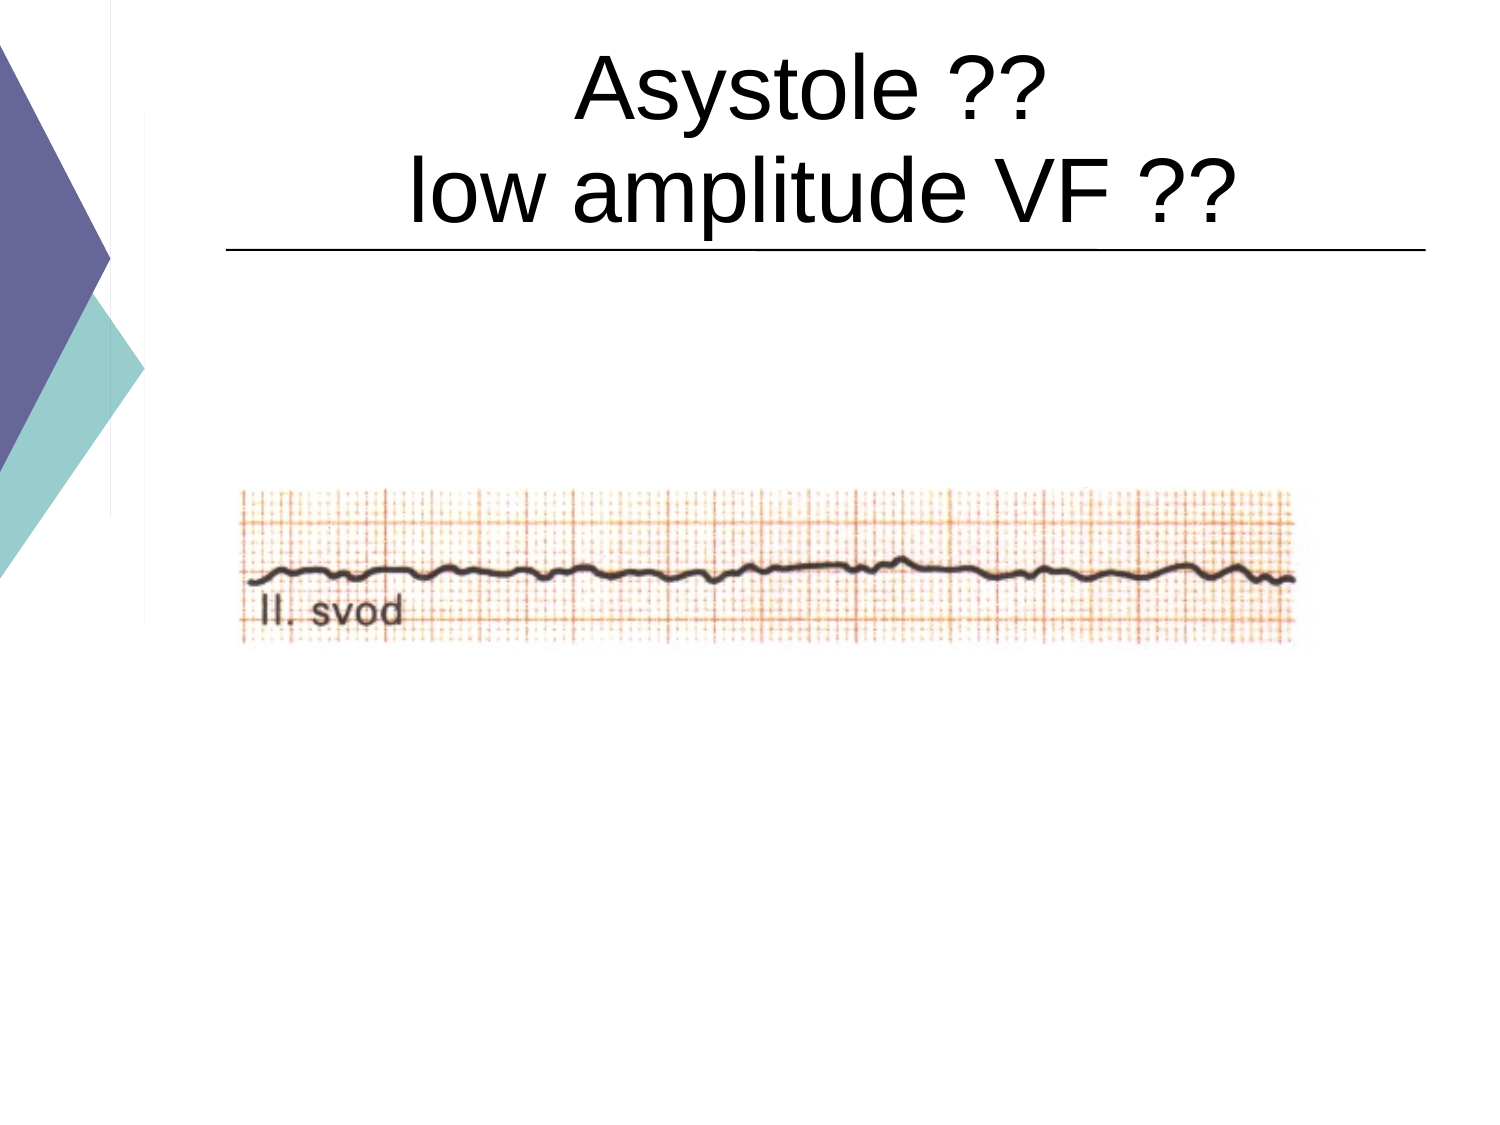

# Asystole ?? low amplitude VF ??